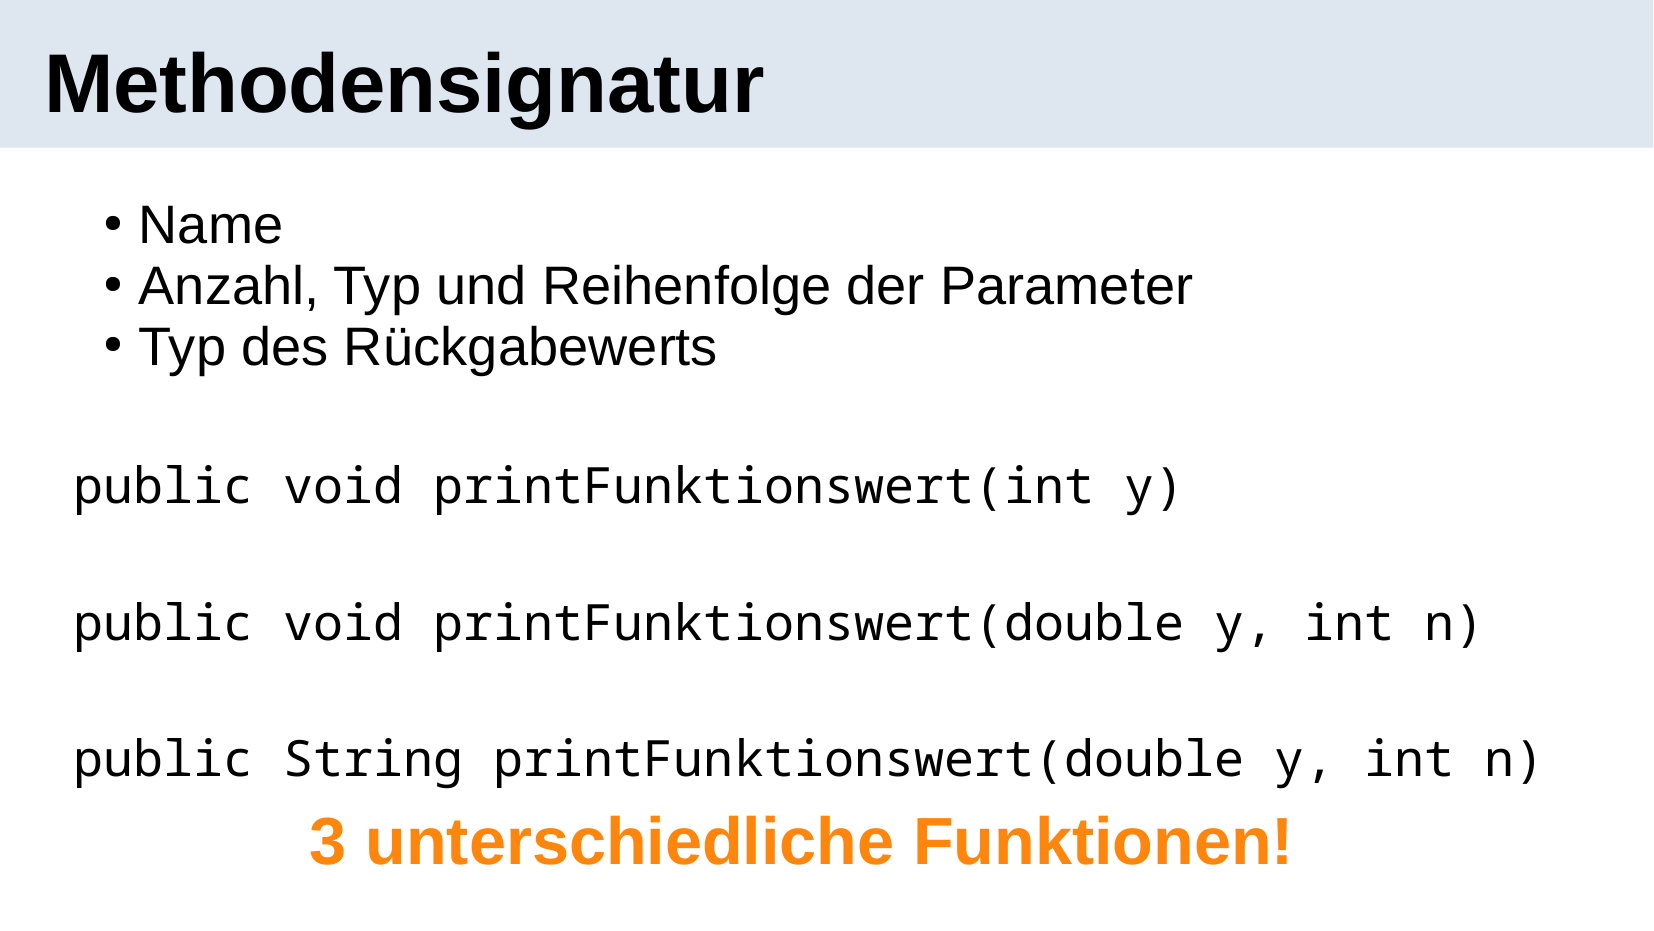

Methodensignatur
Name
Anzahl, Typ und Reihenfolge der Parameter
Typ des Rückgabewerts
public void printFunktionswert(int y)
public void printFunktionswert(double y, int n)
public String printFunktionswert(double y, int n)
3 unterschiedliche Funktionen!